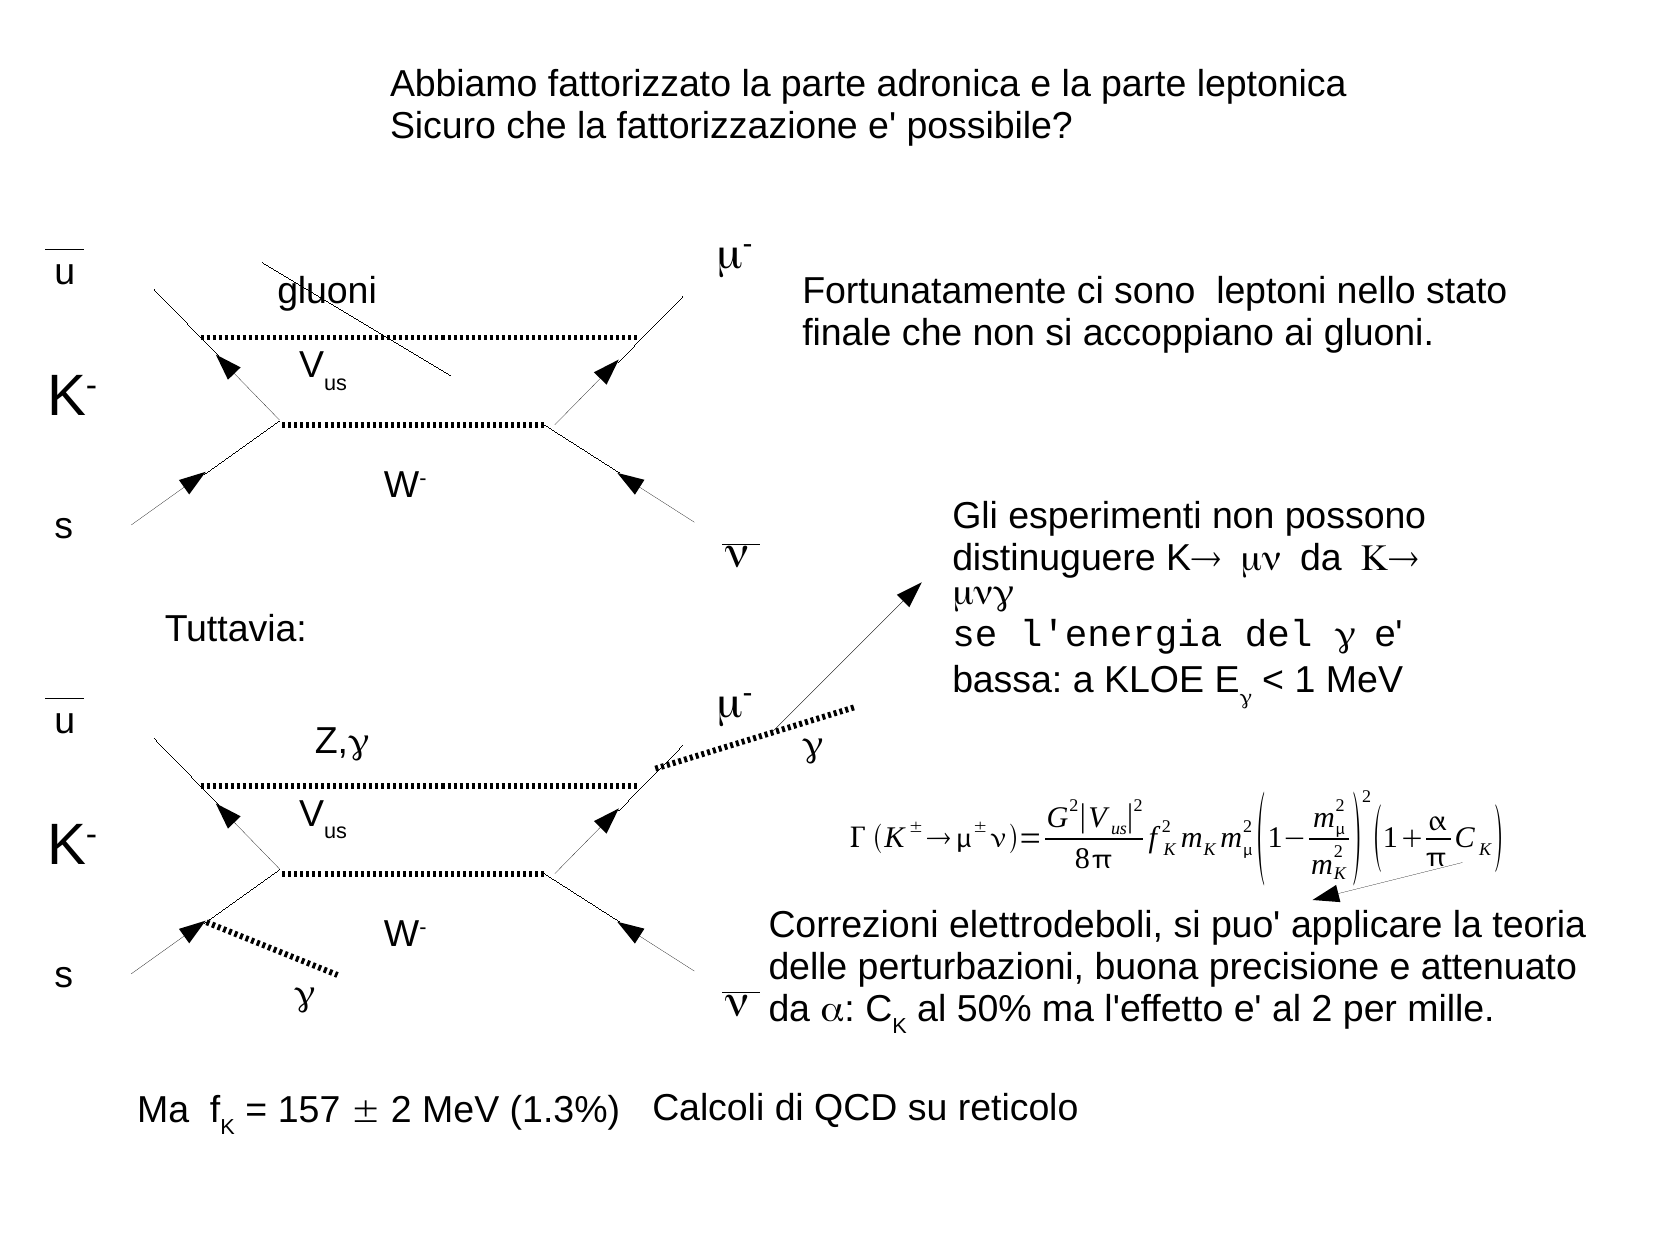

Abbiamo fattorizzato la parte adronica e la parte leptonica
Sicuro che la fattorizzazione e' possibile?
m-
u
gluoni
Fortunatamente ci sono leptoni nello stato finale che non si accoppiano ai gluoni.
Vus
K-
W-
Gli esperimenti non possono distinuguere K mn da K mng
se l'energia del g e' bassa: a KLOE Eg < 1 MeV
s
n
Tuttavia:
m-
u
Z,g
g
Vus
K-
Correzioni elettrodeboli, si puo' applicare la teoria delle perturbazioni, buona precisione e attenuato da a: CK al 50% ma l'effetto e' al 2 per mille.
W-
s
g
n
Calcoli di QCD su reticolo
Ma fK = 157  2 MeV (1.3%)